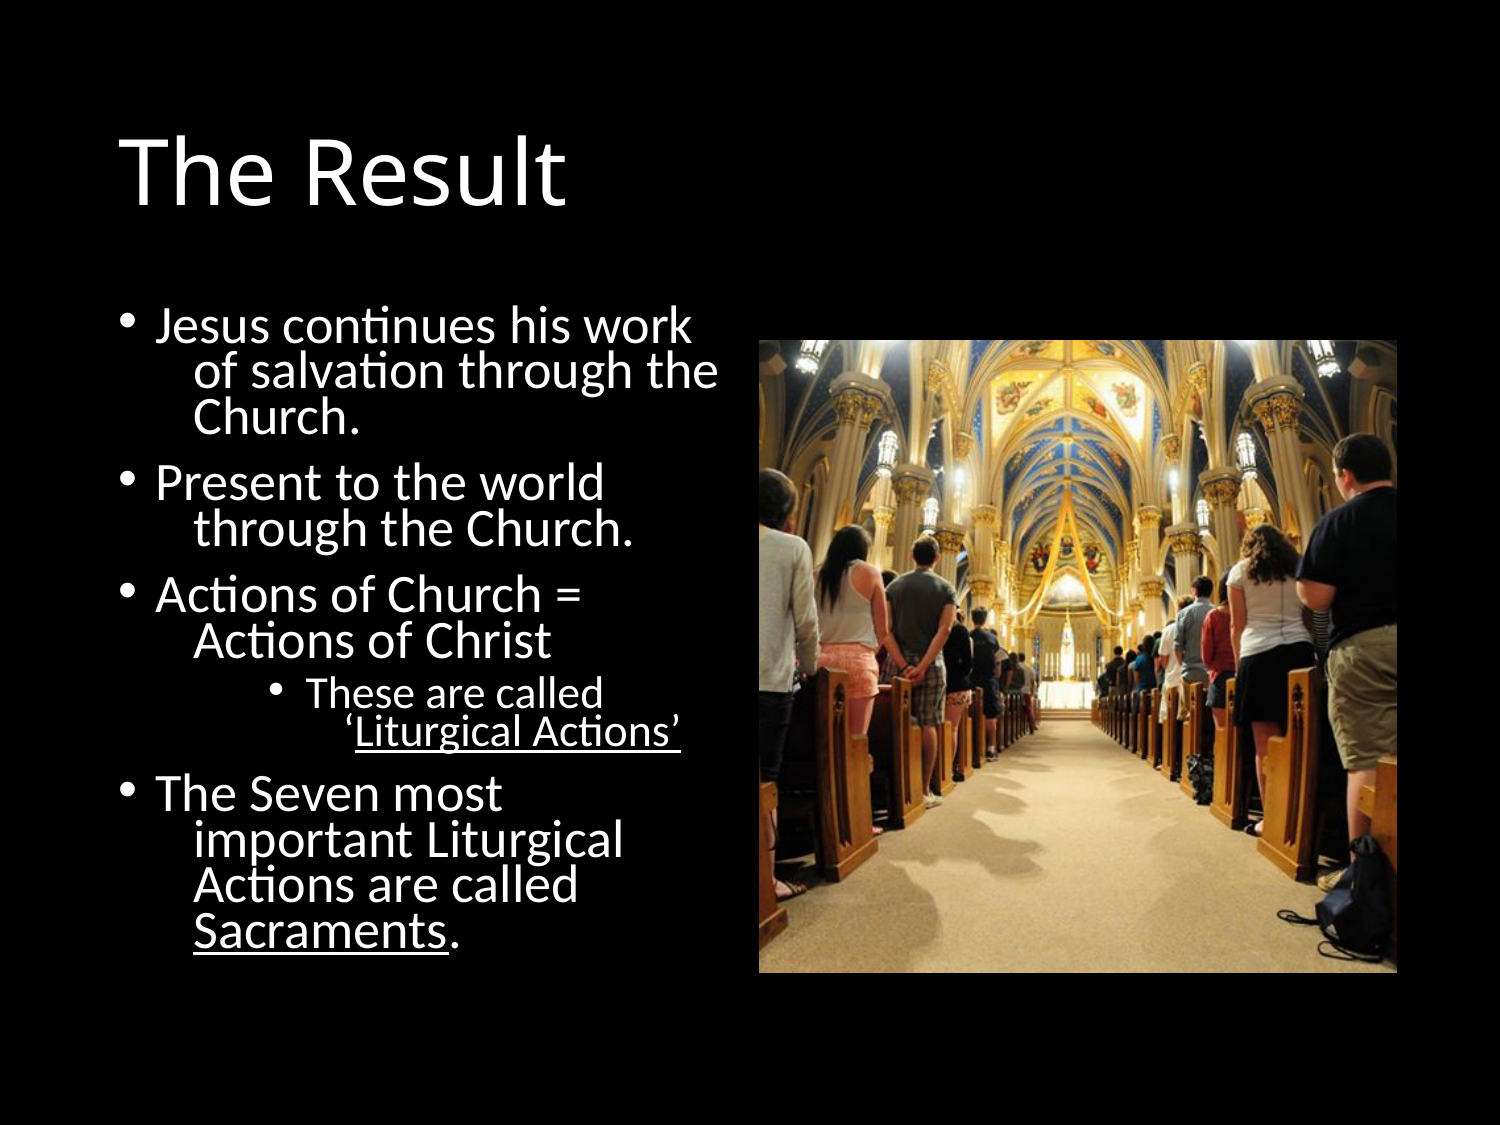

# The Result
Jesus continues his work of salvation through the Church.
Present to the world through the Church.
Actions of Church = Actions of Christ
These are called ‘Liturgical Actions’
The Seven most important Liturgical Actions are called Sacraments.